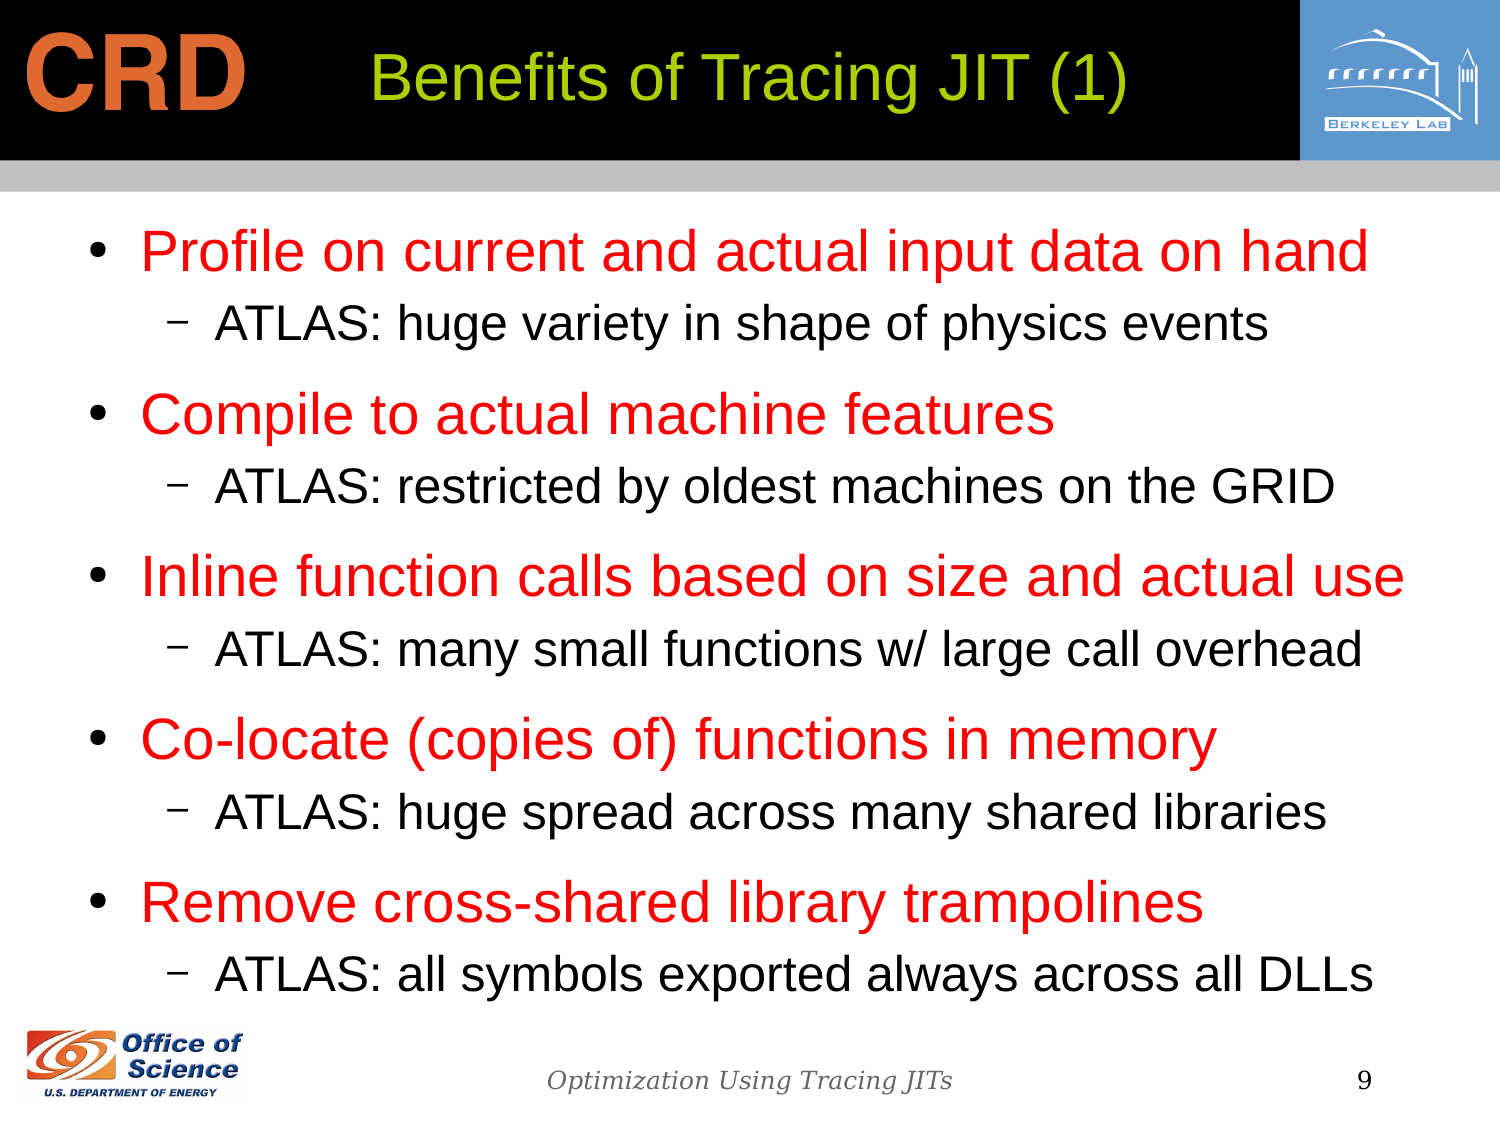

# Benefits of Tracing JIT (1)
Profile on current and actual input data on hand
ATLAS: huge variety in shape of physics events
Compile to actual machine features
ATLAS: restricted by oldest machines on the GRID
Inline function calls based on size and actual use
ATLAS: many small functions w/ large call overhead
Co-locate (copies of) functions in memory
ATLAS: huge spread across many shared libraries
Remove cross-shared library trampolines
ATLAS: all symbols exported always across all DLLs
Optimization Using Tracing JITs
9